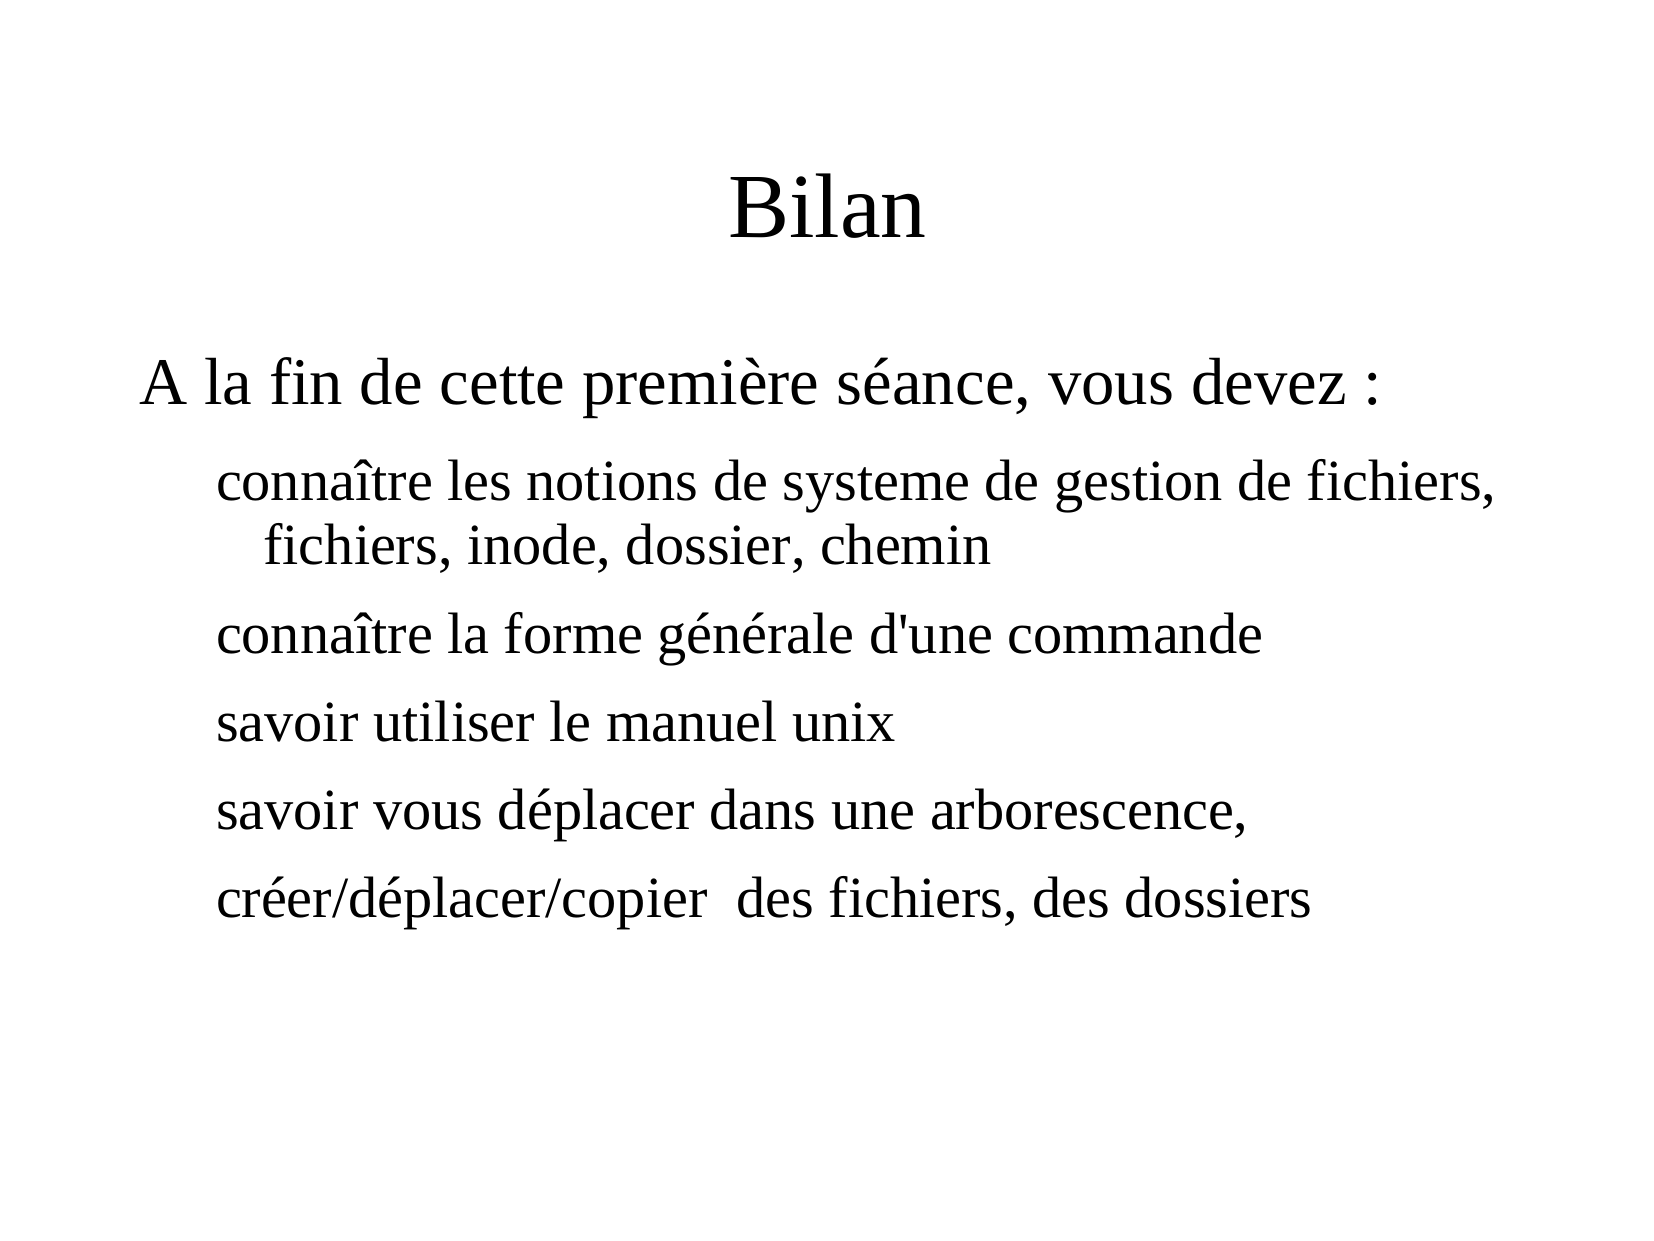

# Bilan
A la fin de cette première séance, vous devez :
connaître les notions de systeme de gestion de fichiers, fichiers, inode, dossier, chemin
connaître la forme générale d'une commande
savoir utiliser le manuel unix
savoir vous déplacer dans une arborescence,
créer/déplacer/copier des fichiers, des dossiers